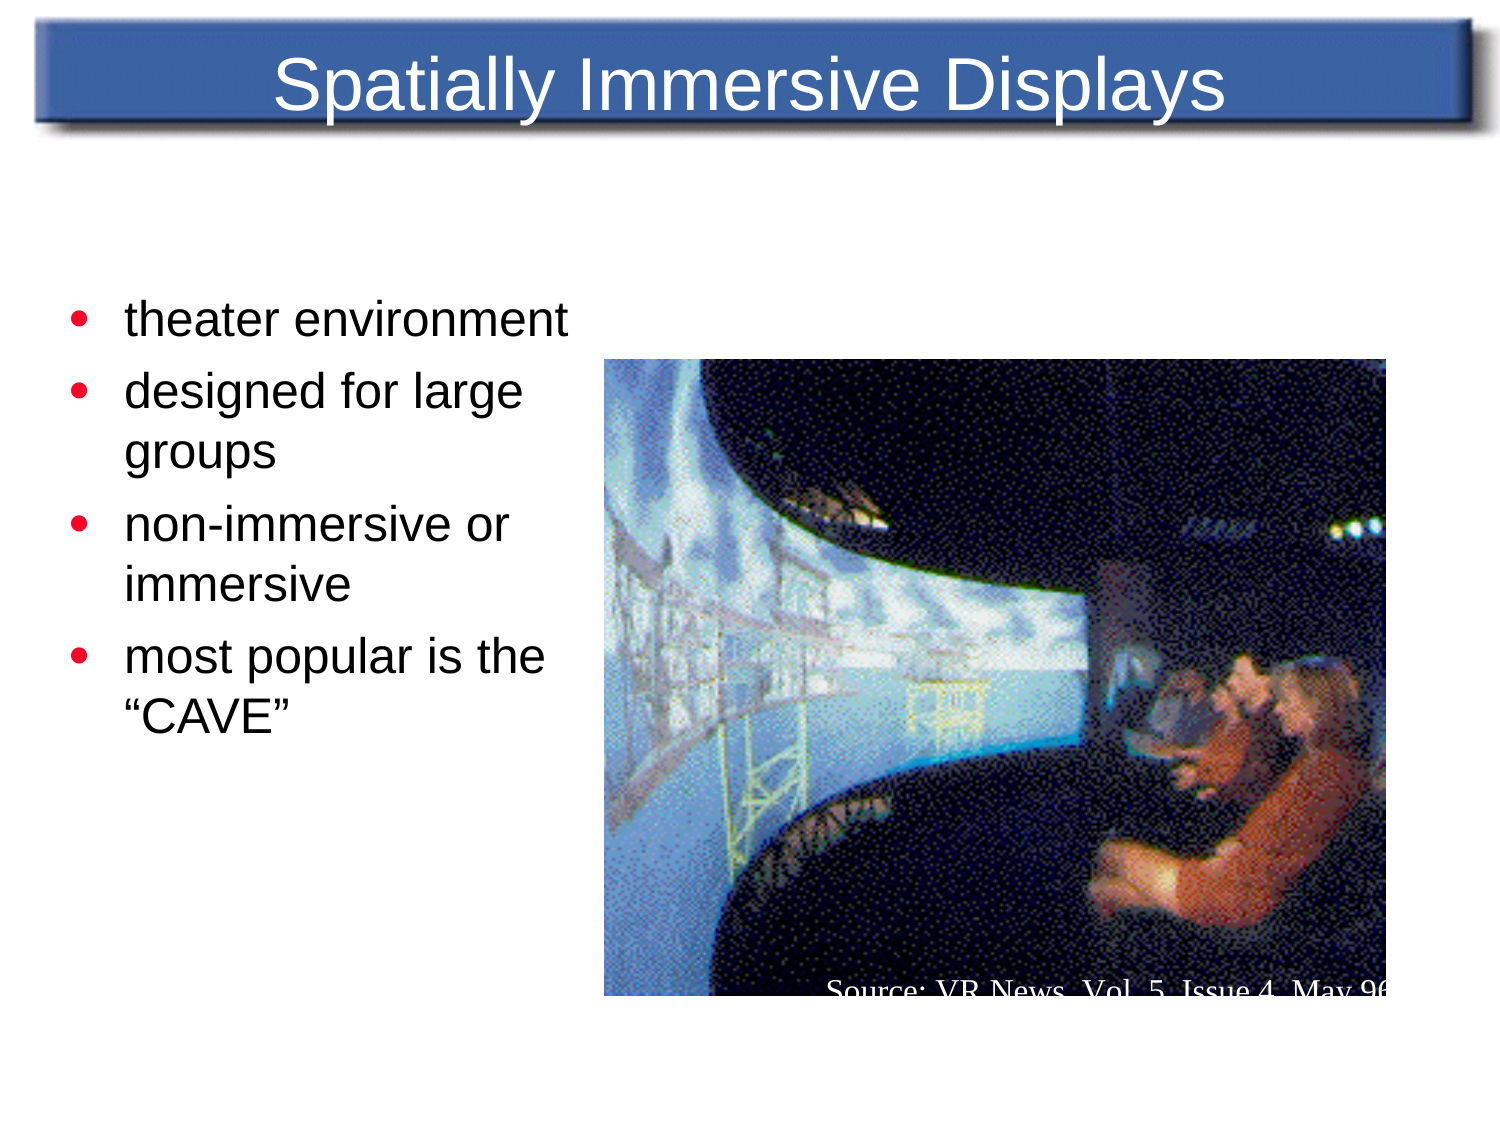

# Spatially Immersive Displays
theater environment
designed for large groups
non-immersive or immersive
most popular is the “CAVE”
Source: VR News, Vol. 5, Issue 4, May 96